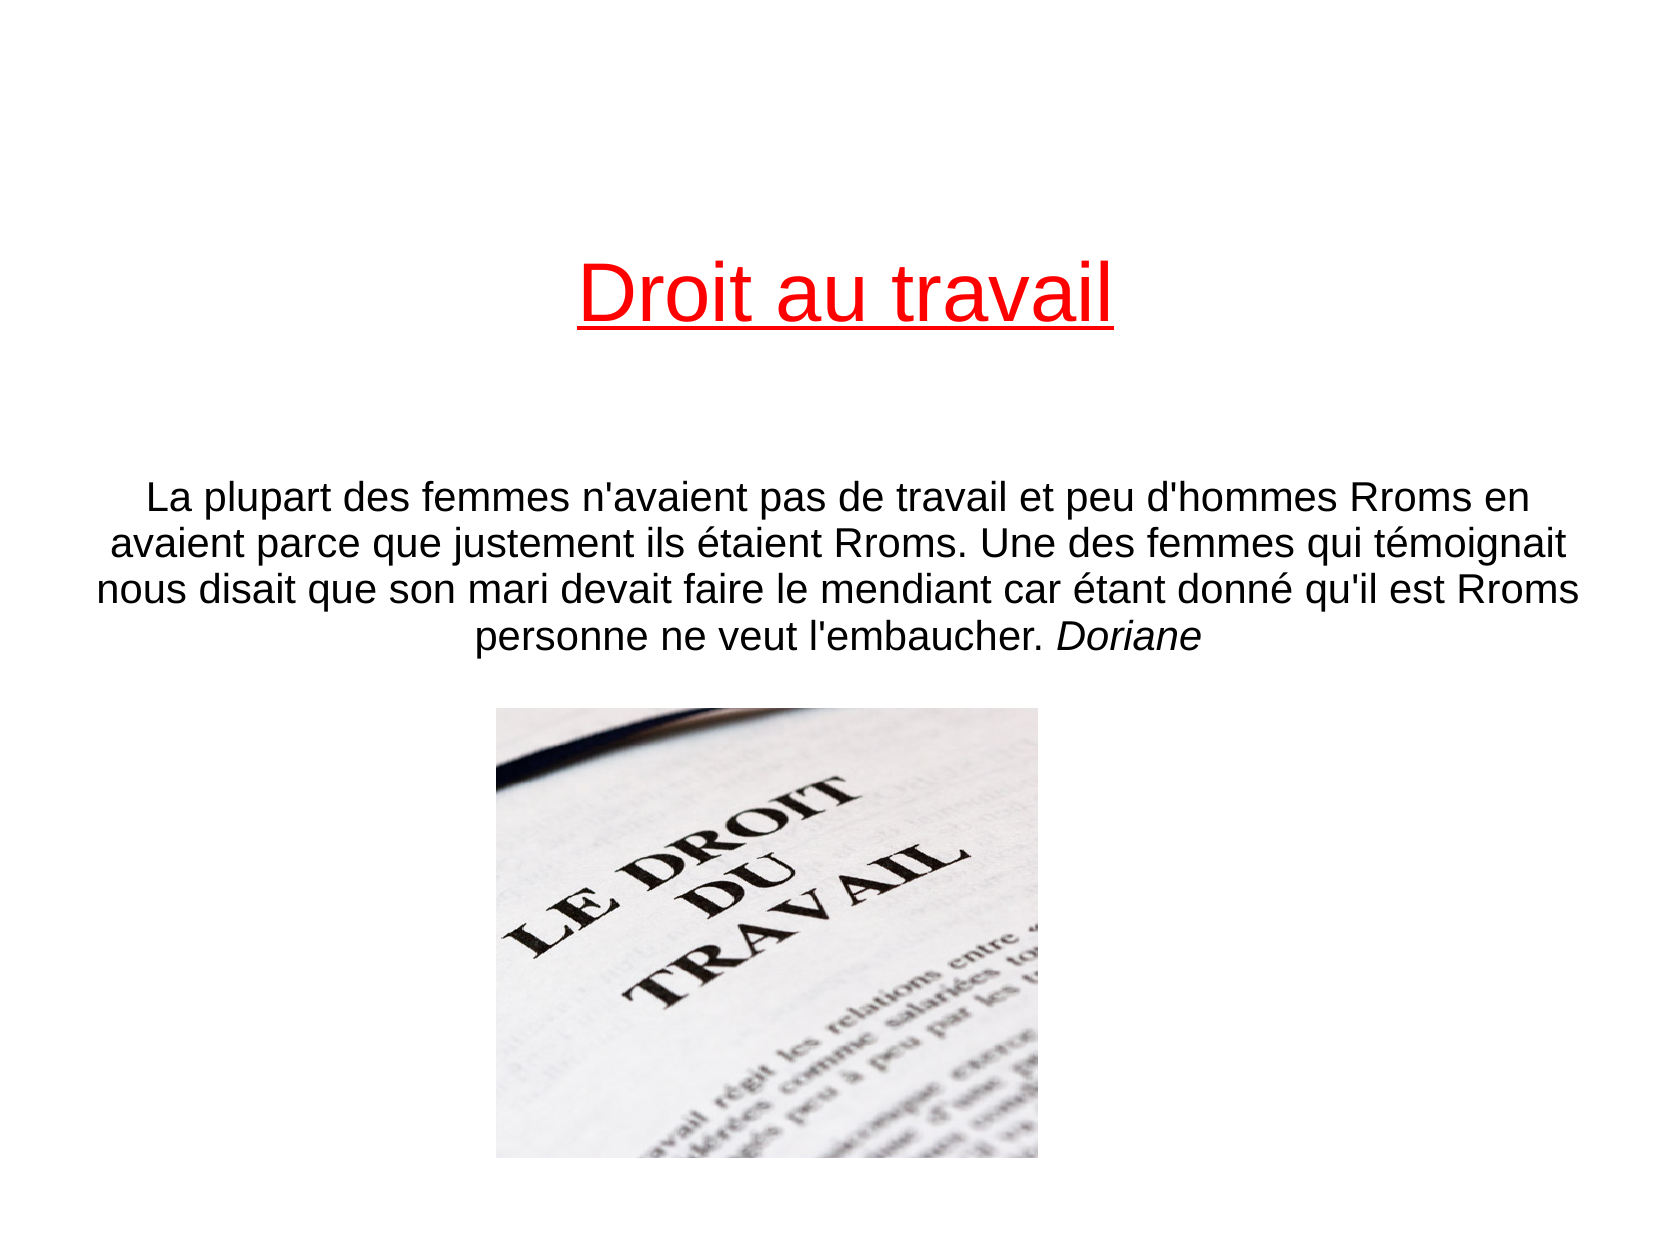

La plupart des femmes n'avaient pas de travail et peu d'hommes Rroms en avaient parce que justement ils étaient Rroms. Une des femmes qui témoignait nous disait que son mari devait faire le mendiant car étant donné qu'il est Rroms personne ne veut l'embaucher. Doriane
# Droit au travail
ARTUS Doriane